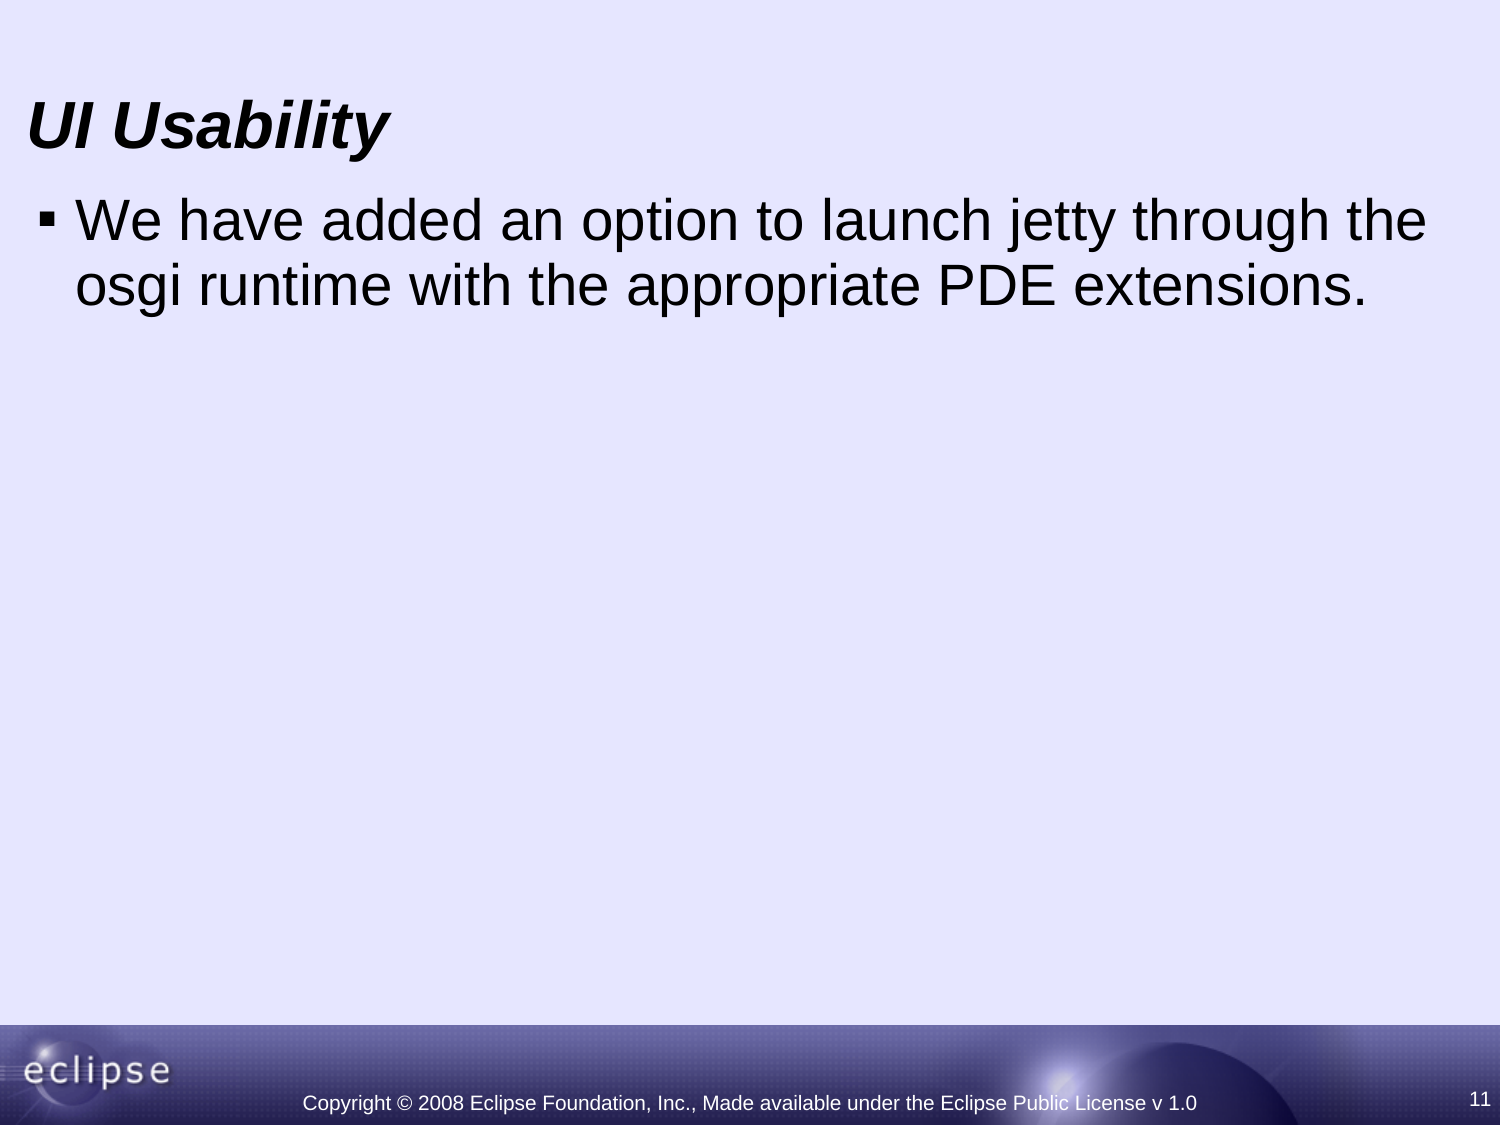

# UI Usability
We have added an option to launch jetty through the osgi runtime with the appropriate PDE extensions.
11